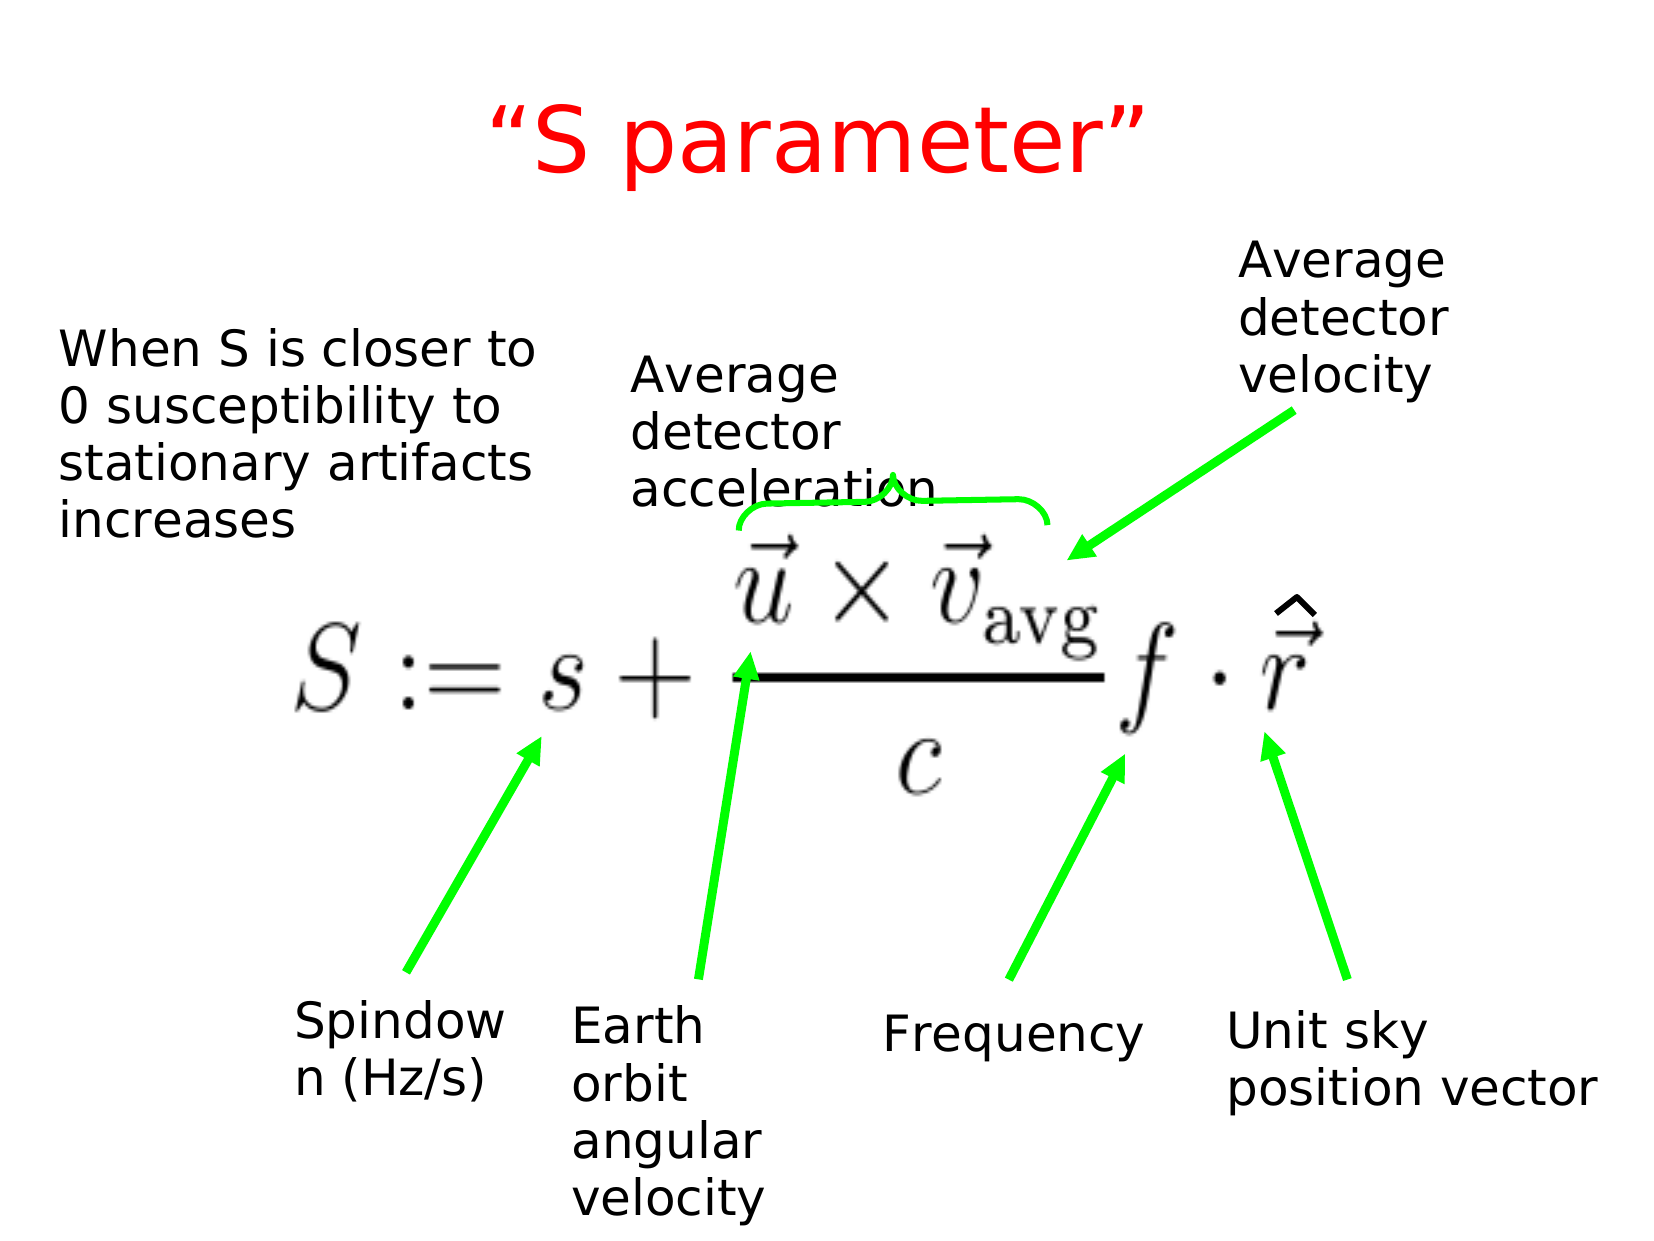

# “S parameter”
Average detector velocity
When S is closer to 0 susceptibility to stationary artifacts increases
Average detector
acceleration
Spindown (Hz/s)
Earth orbit angular velocity
Unit sky position vector
Frequency